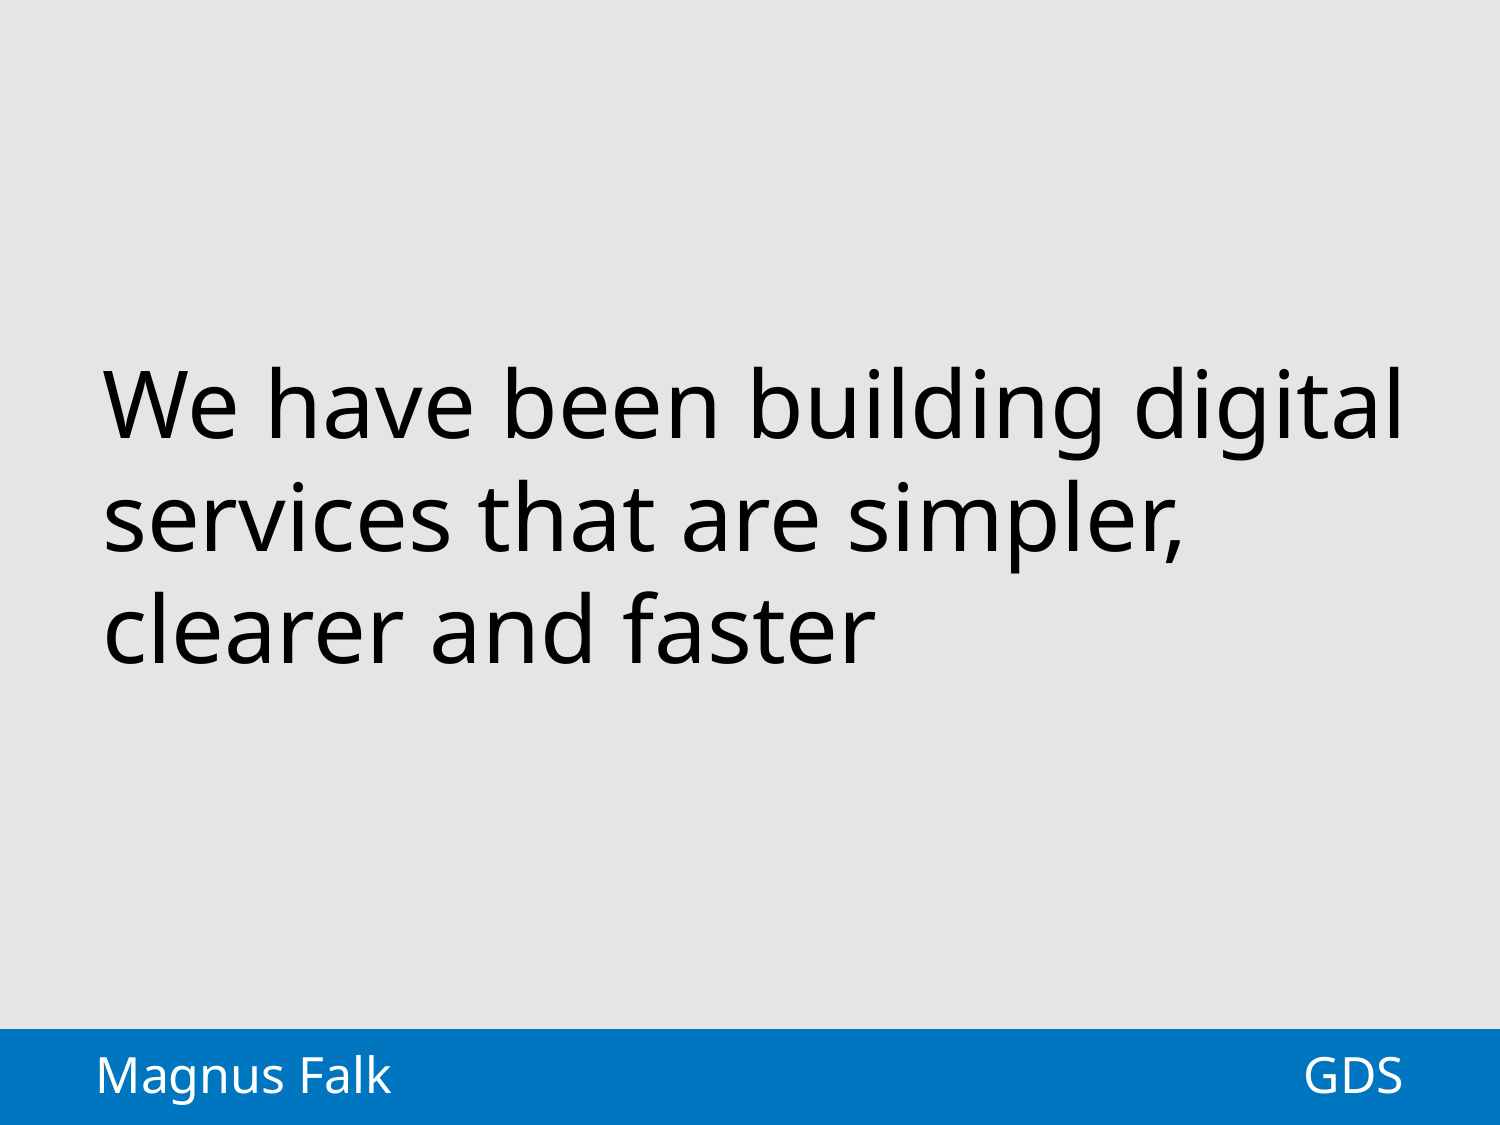

# We have been building digital services that are simpler, clearer and faster
Magnus Falk
GDS